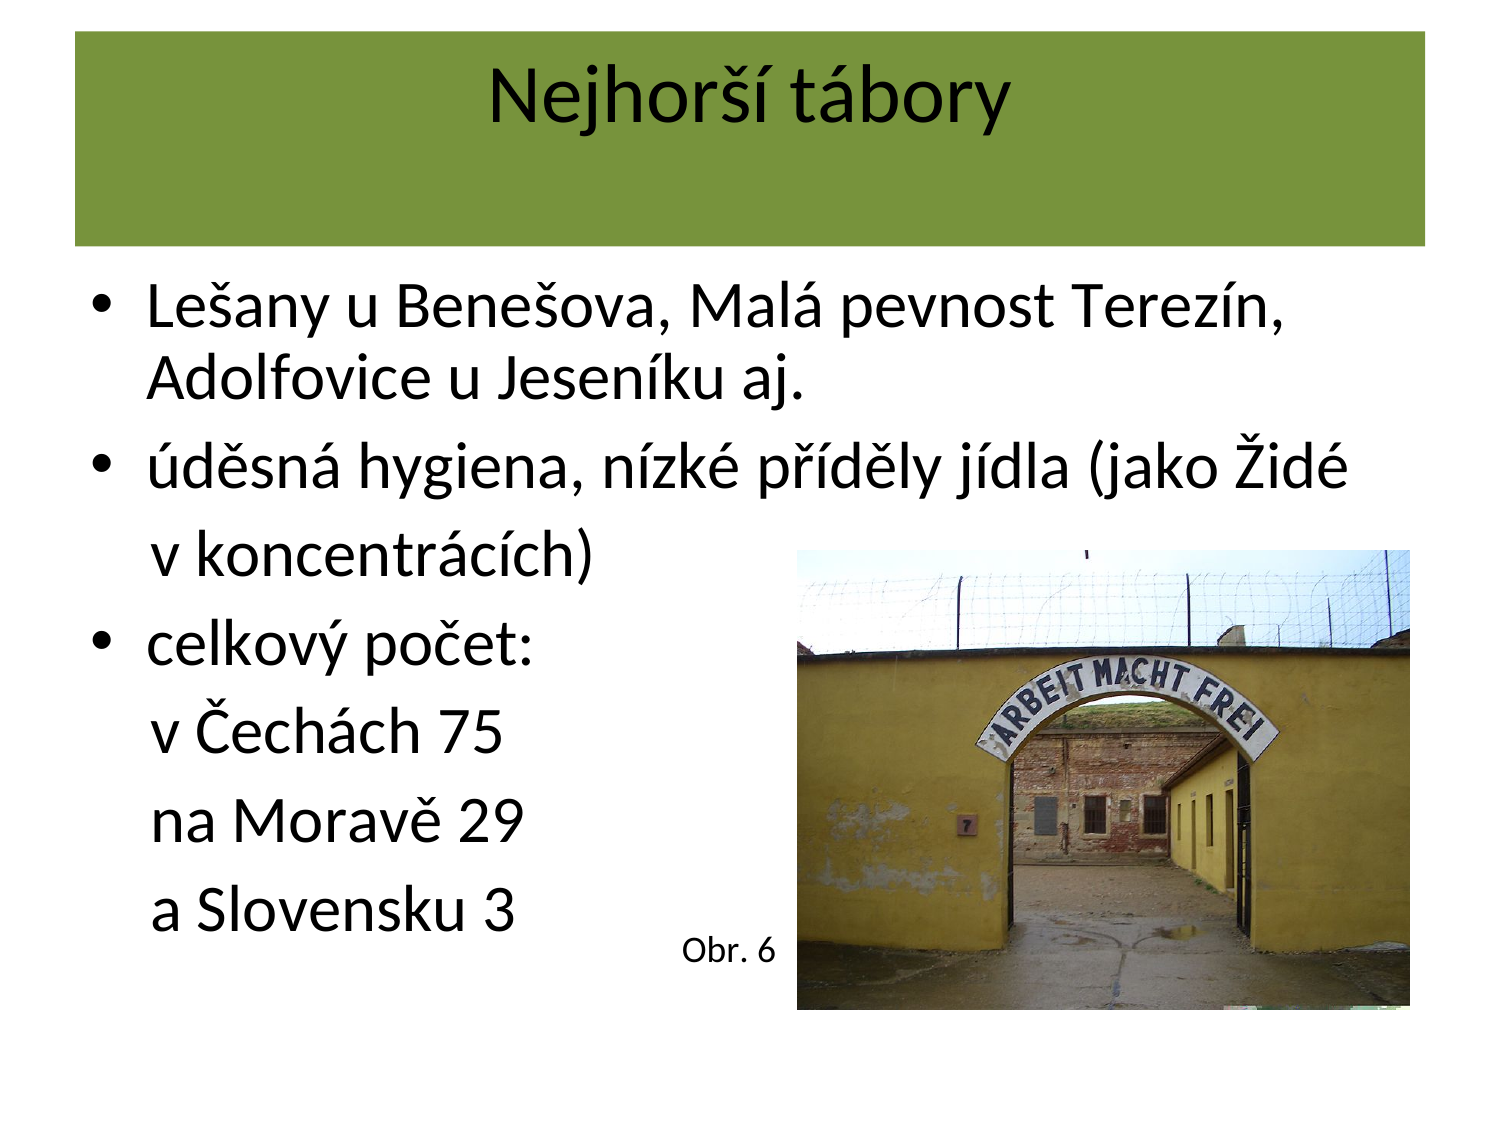

# Nejhorší tábory
Lešany u Benešova, Malá pevnost Terezín, Adolfovice u Jeseníku aj.
úděsná hygiena, nízké příděly jídla (jako Židé
 v koncentrácích)
celkový počet:
 v Čechách 75
 na Moravě 29
 a Slovensku 3
Obr. 6